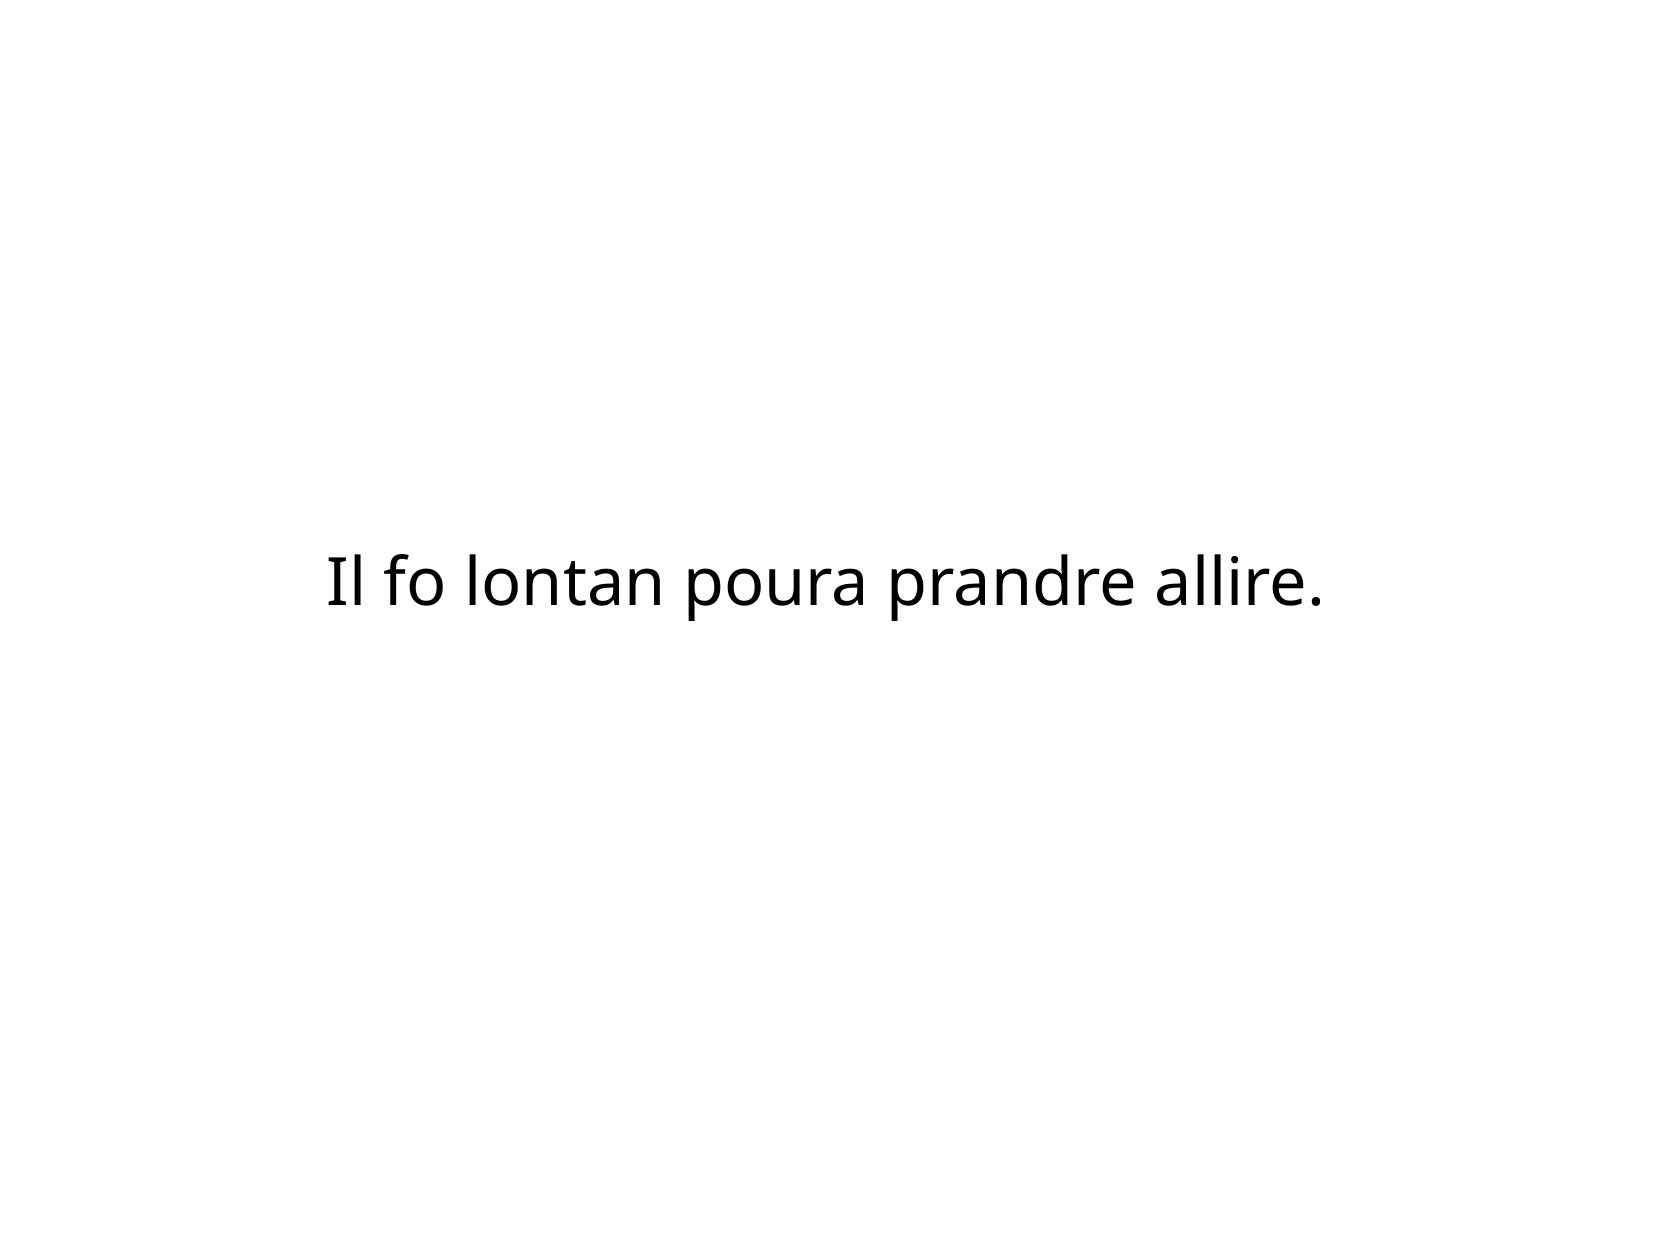

# Il fo lontan poura prandre allire.